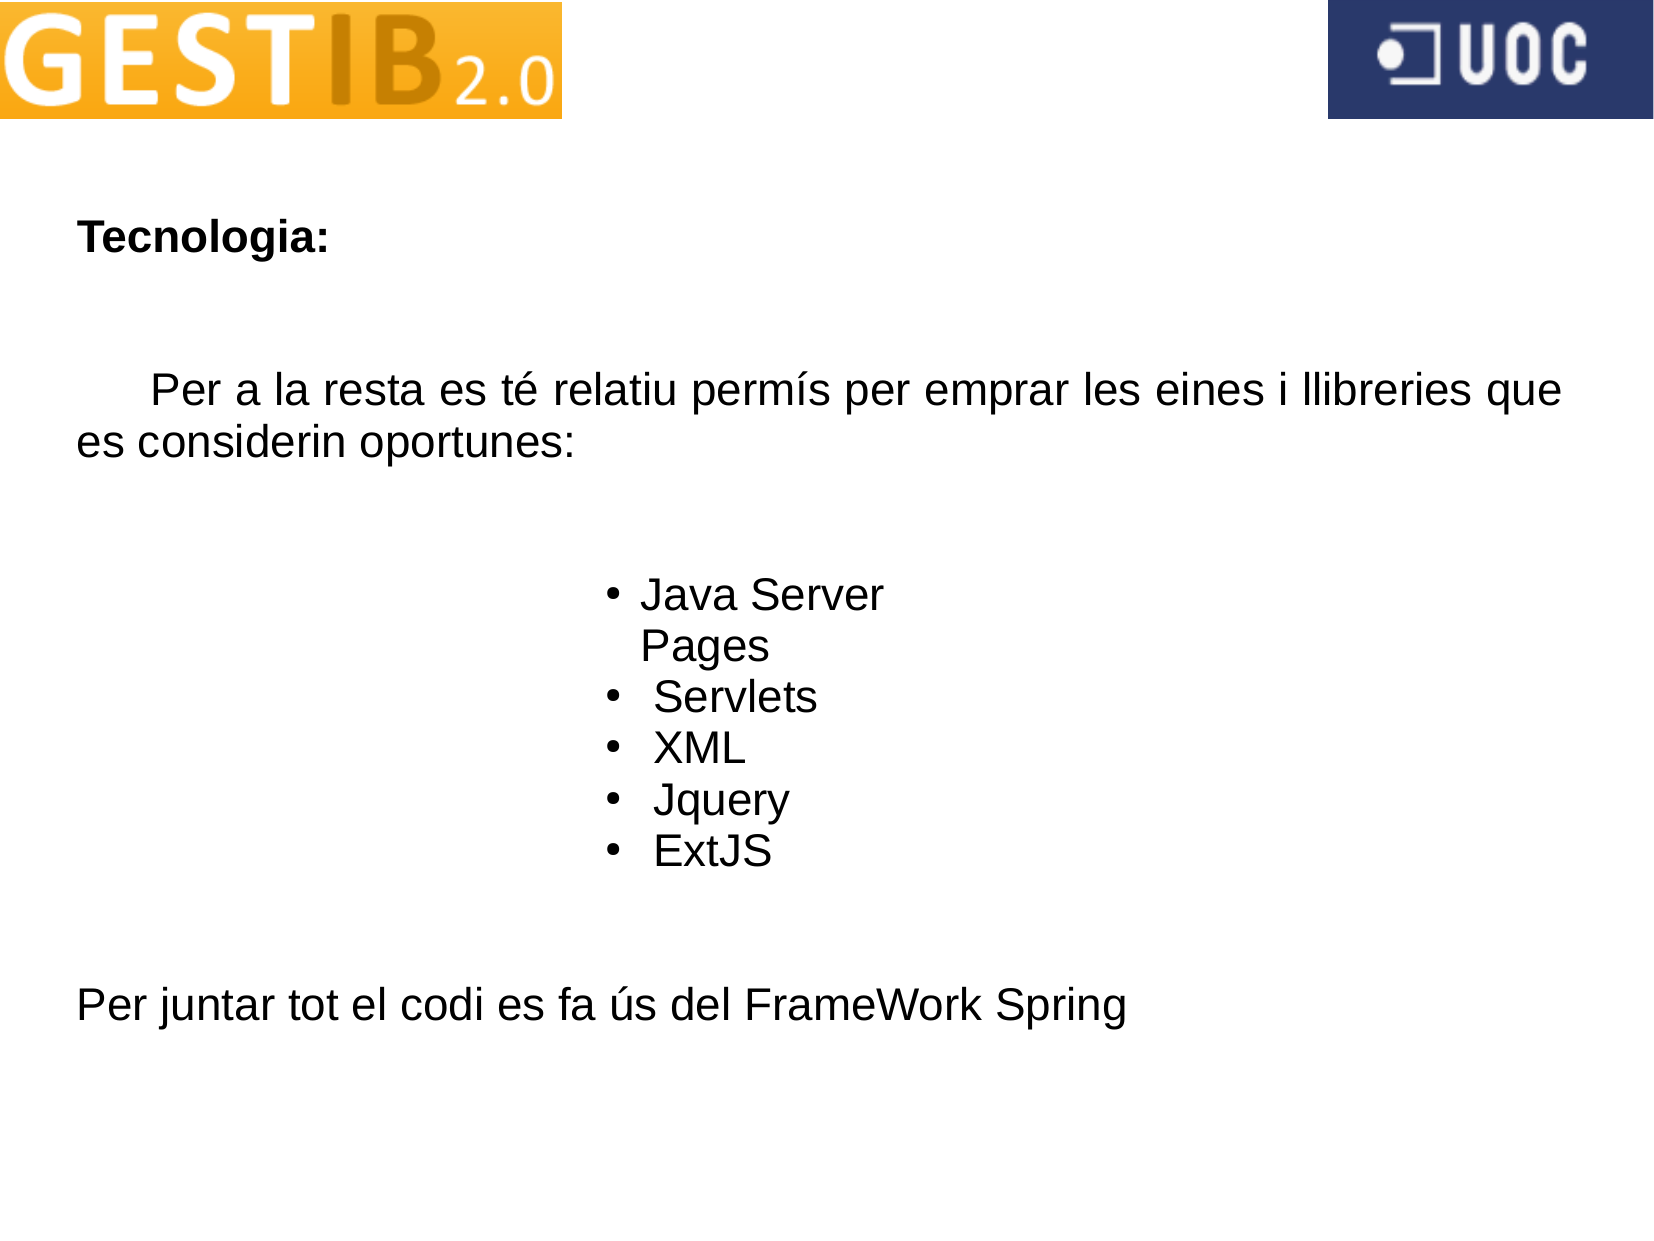

# Tecnologia:
	Per a la resta es té relatiu permís per emprar les eines i llibreries que es considerin oportunes:
Per juntar tot el codi es fa ús del FrameWork Spring
| | Java Server Pages Servlets XML Jquery ExtJS | |
| --- | --- | --- |